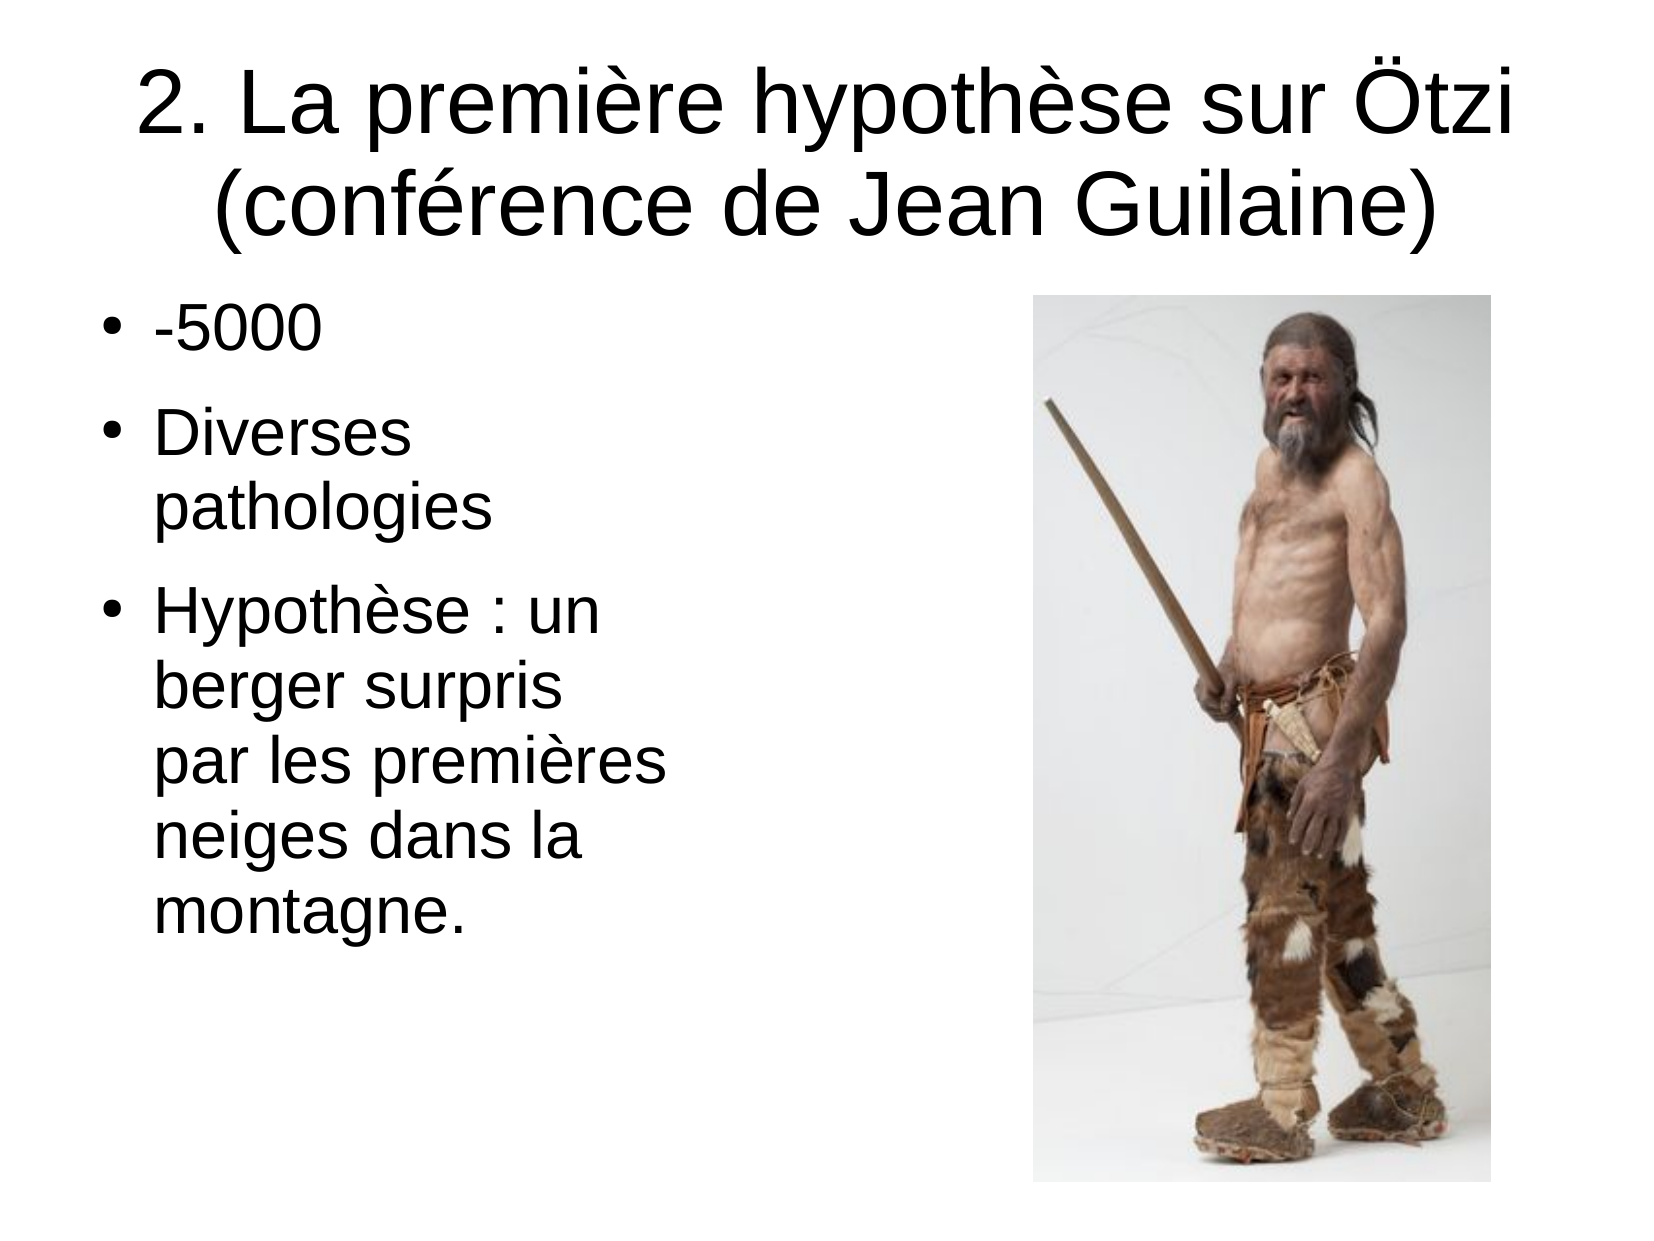

# 2. La première hypothèse sur Ötzi (conférence de Jean Guilaine)
-5000
Diverses pathologies
Hypothèse : un berger surpris par les premières neiges dans la montagne.